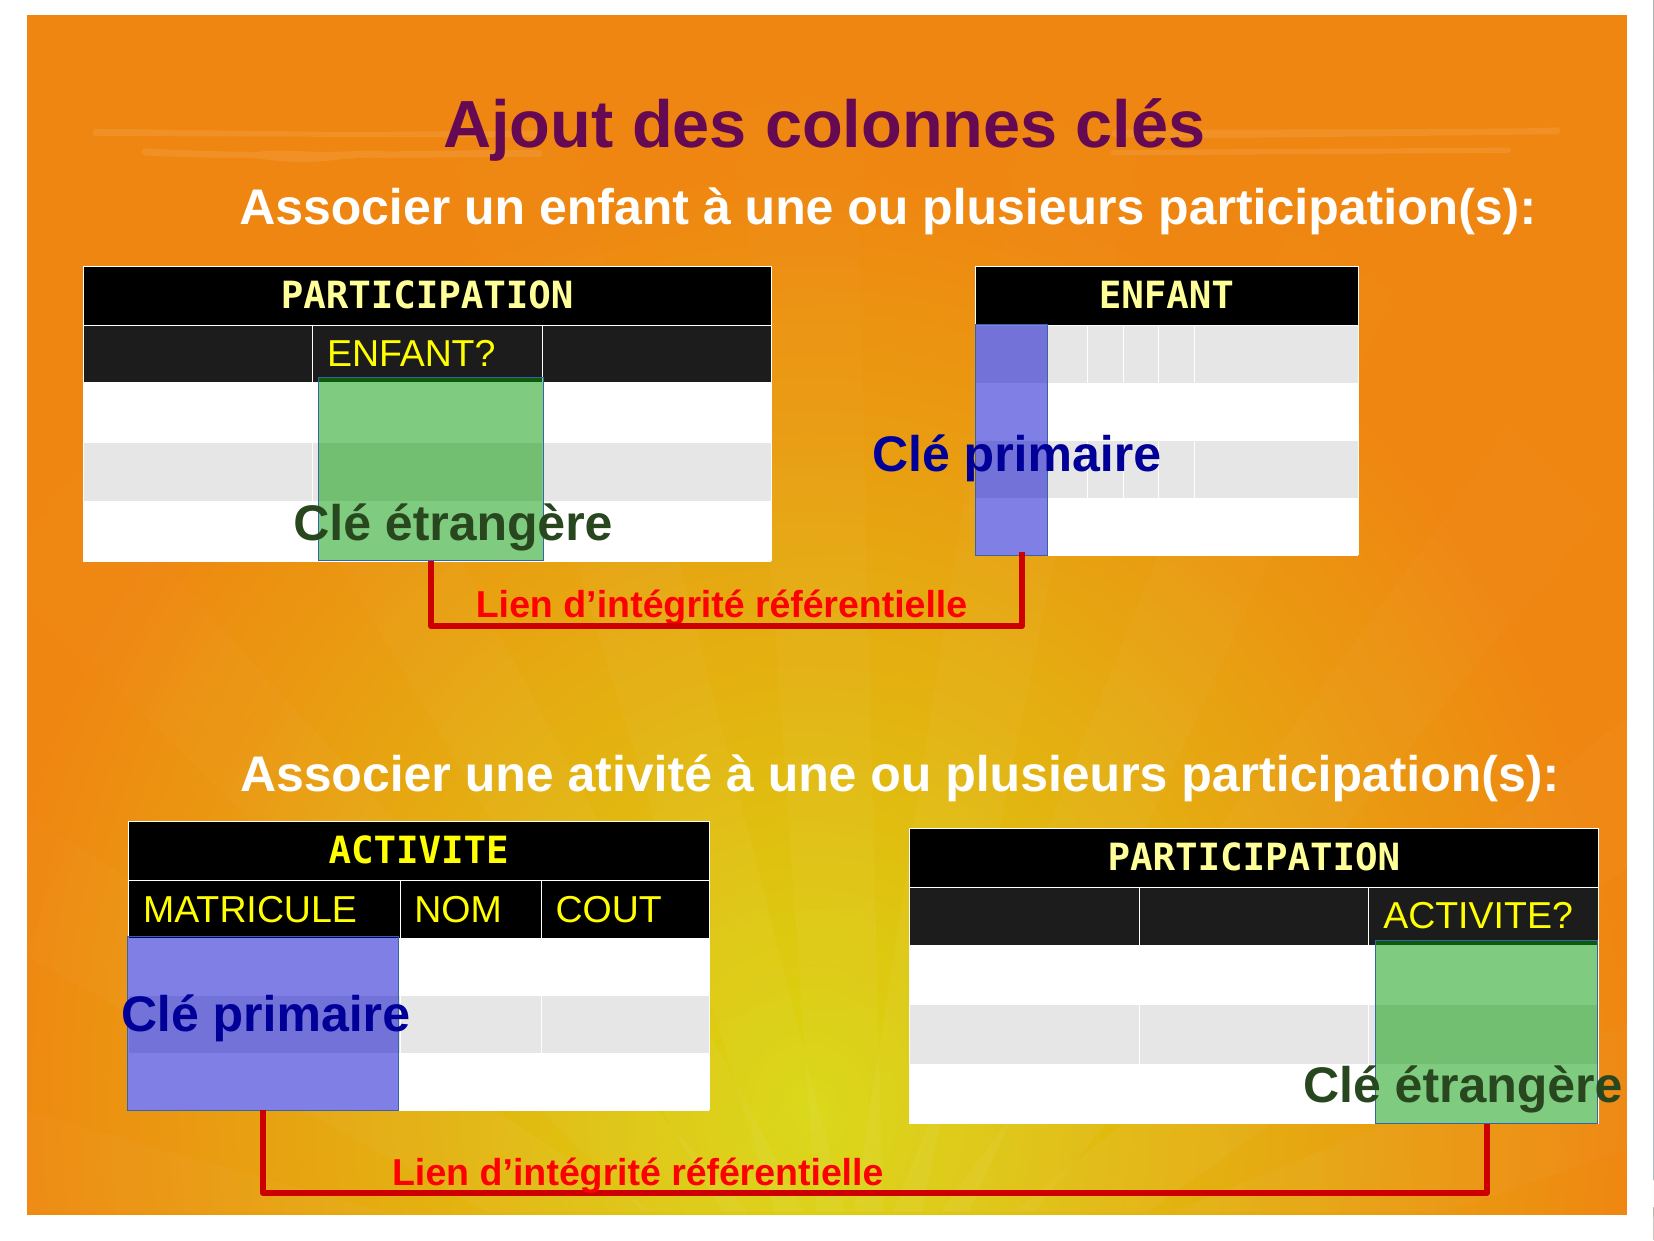

Ajout des colonnes clés
Associer un enfant à une ou plusieurs participation(s):
| PARTICIPATION | | |
| --- | --- | --- |
| | ENFANT? | |
| | | |
| | | |
| | | |
| ENFANT | | | | |
| --- | --- | --- | --- | --- |
| | | | | |
| | | | | |
| | | | | |
| | | | | |
Clé primaire
Clé étrangère
 Lien d’intégrité référentielle
Associer une ativité à une ou plusieurs participation(s):
| PARTICIPATION | | |
| --- | --- | --- |
| | | ACTIVITE? |
| | | |
| | | |
| | | |
| ACTIVITE | | |
| --- | --- | --- |
| MATRICULE | NOM | COUT |
| | | |
| | | |
| | | |
Clé primaire
Clé étrangère
Lien d’intégrité référentielle